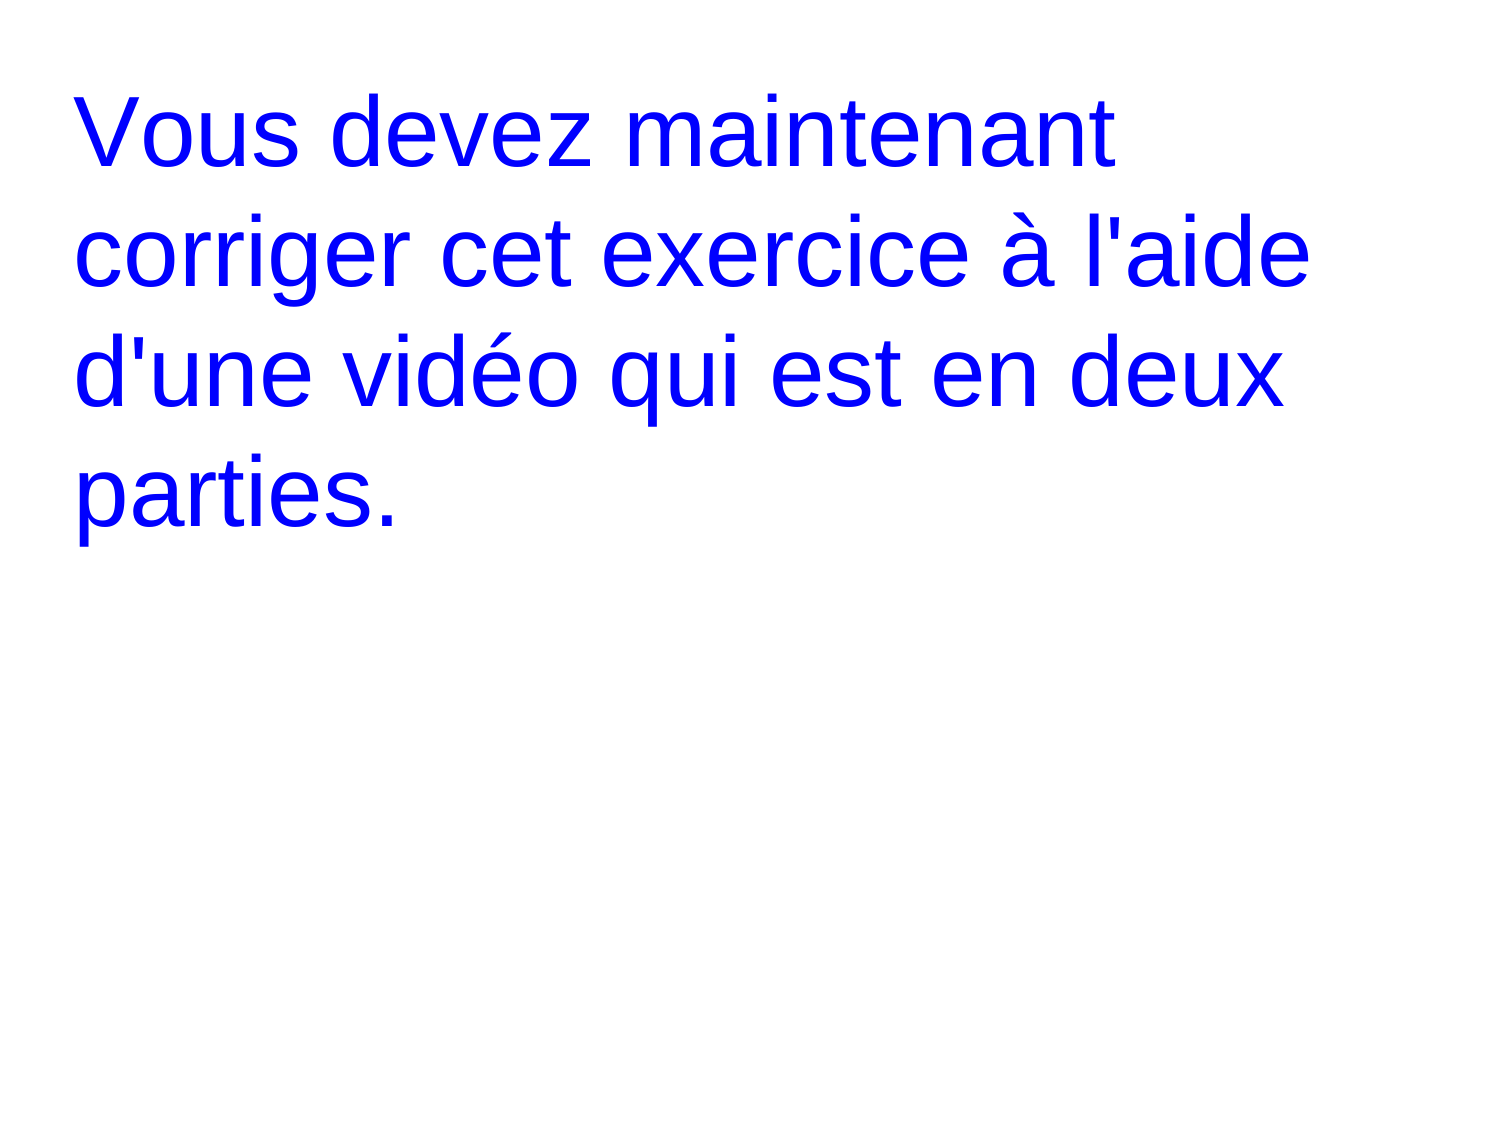

Vous devez maintenant corriger cet exercice à l'aide d'une vidéo qui est en deux parties.